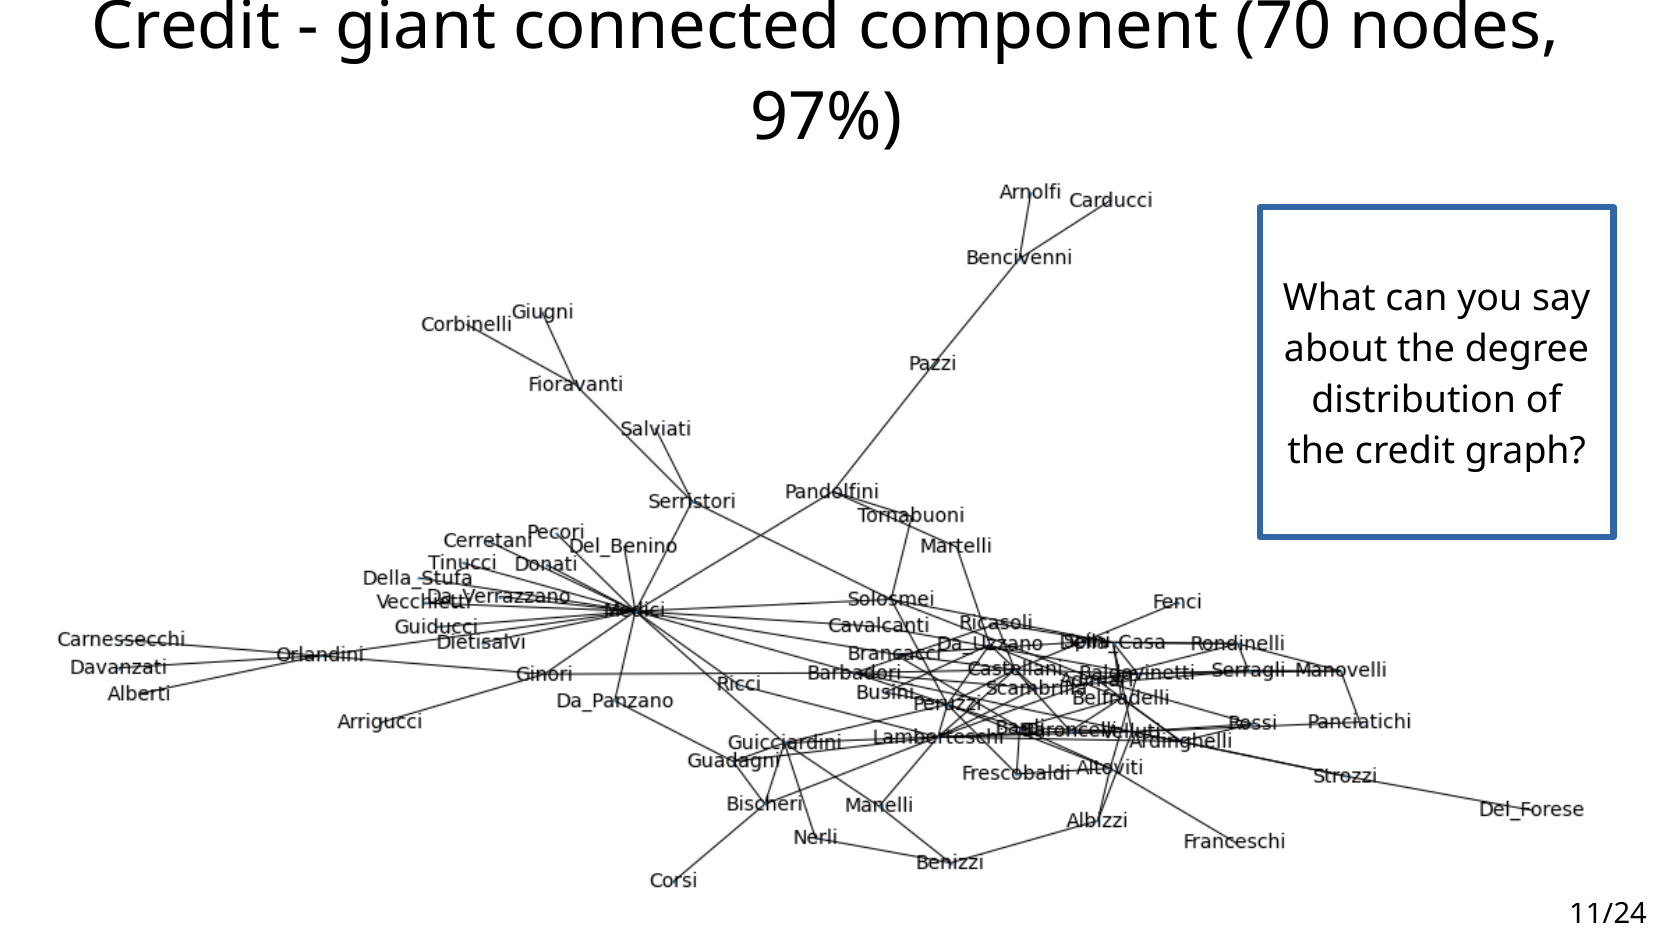

# Credit - giant connected component (70 nodes, 97%)
What can you say about the degree distribution of the credit graph?
11